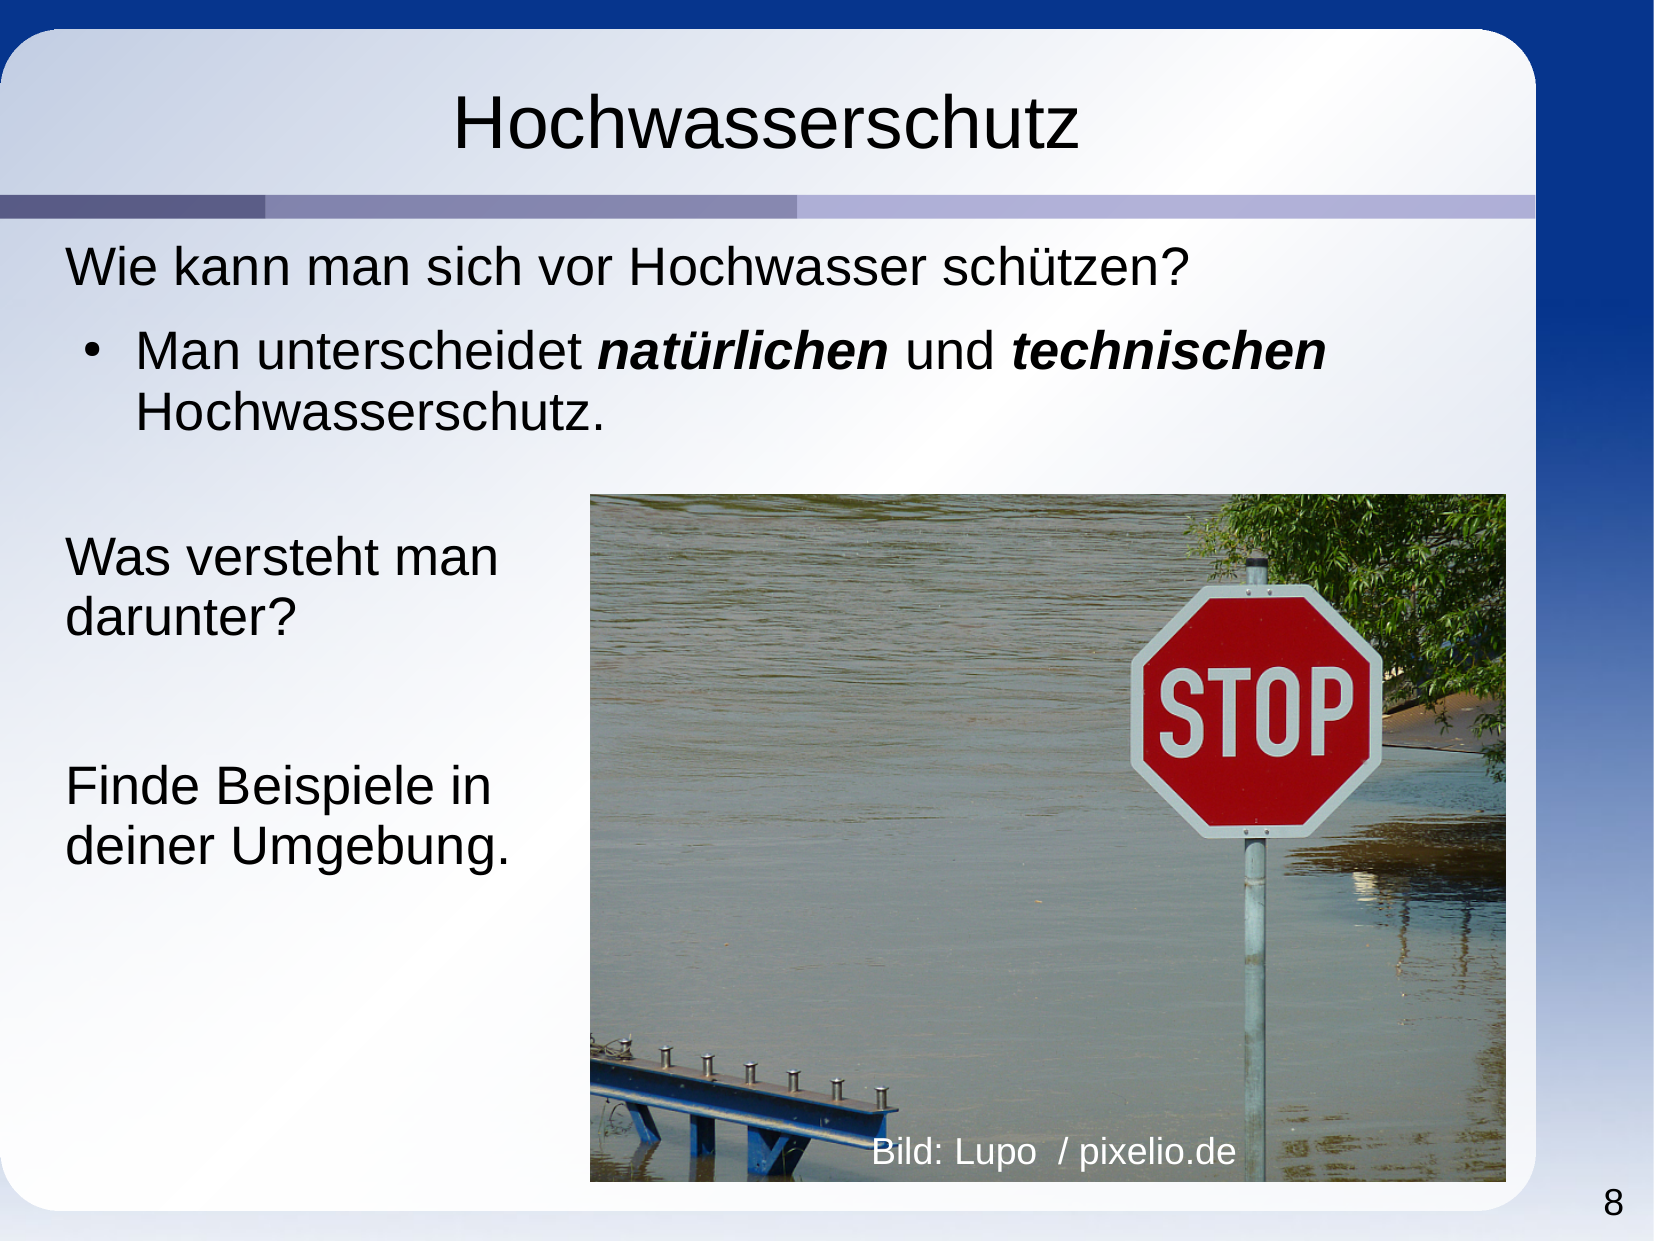

# Hochwasserschutz
Wie kann man sich vor Hochwasser schützen?
Man unterscheidet natürlichen und technischen Hochwasserschutz.
Was versteht man
darunter?
Finde Beispiele in
deiner Umgebung.
Bild: Lupo / pixelio.de
8